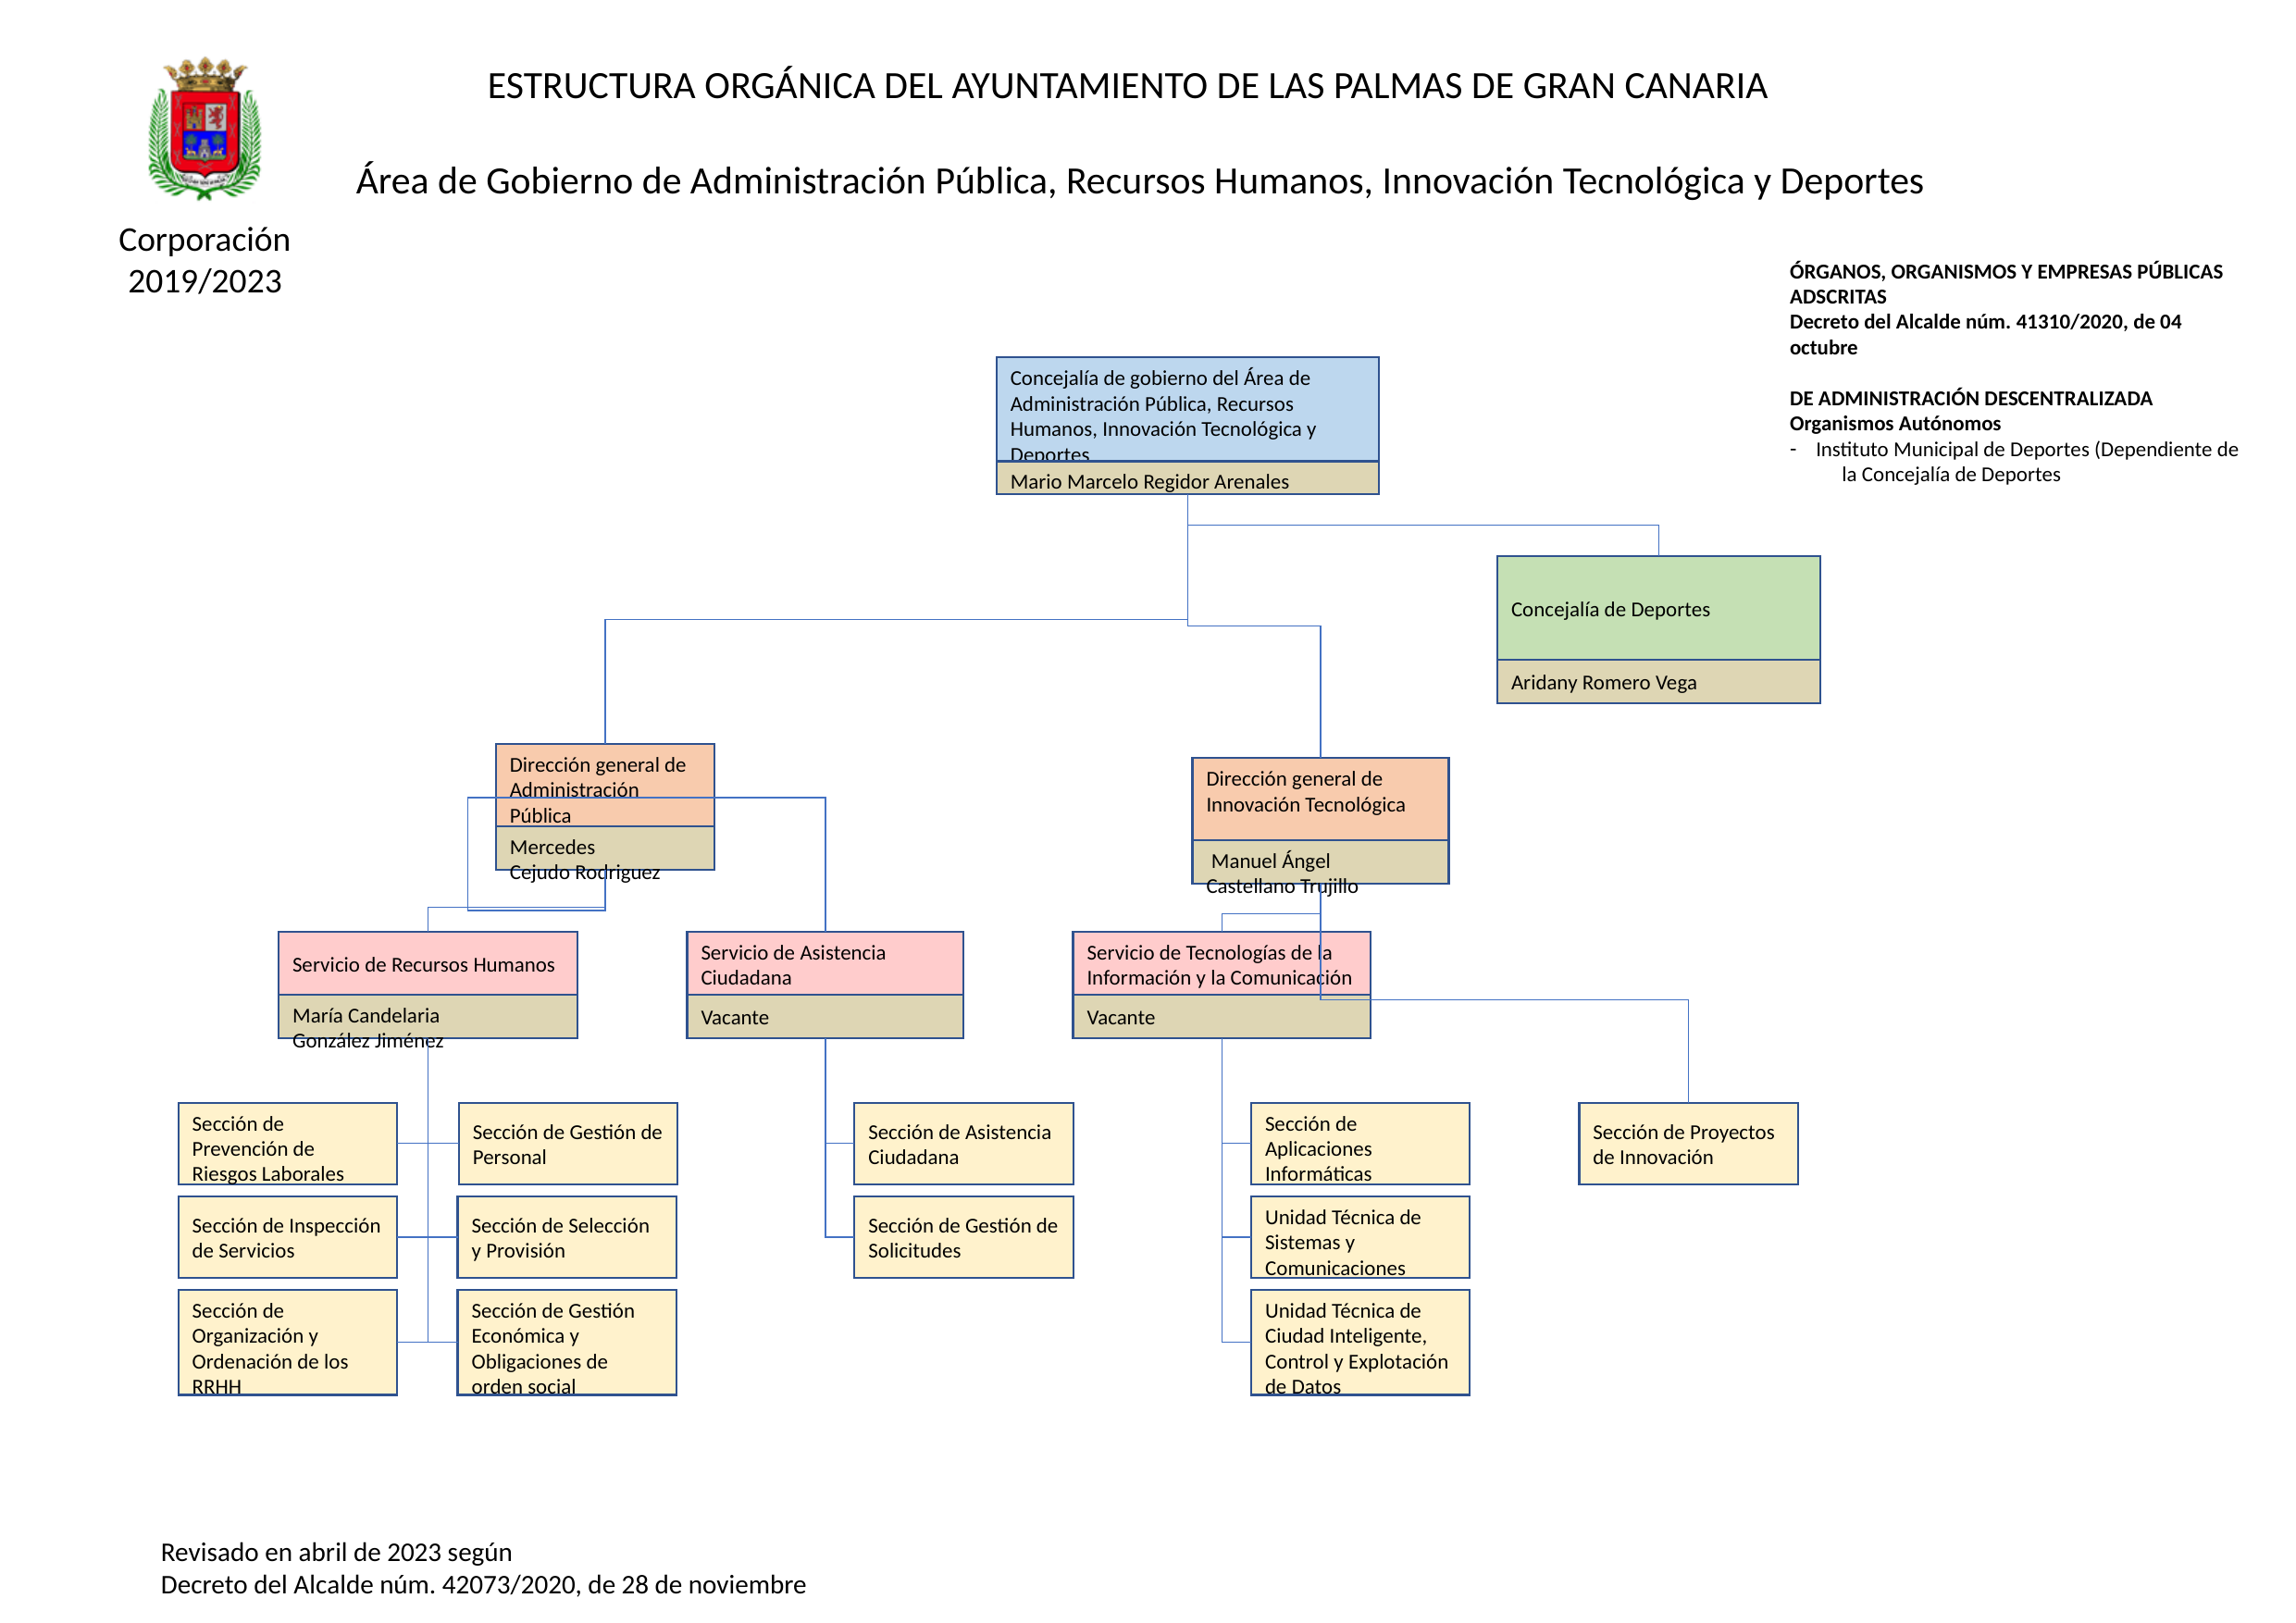

ESTRUCTURA ORGÁNICA DEL AYUNTAMIENTO DE LAS PALMAS DE GRAN CANARIA
Área de Gobierno de Administración Pública, Recursos Humanos, Innovación Tecnológica y Deportes
Corporación
2019/2023
ÓRGANOS, ORGANISMOS Y EMPRESAS PÚBLICAS ADSCRITAS
Decreto del Alcalde núm. 41310/2020, de 04 octubre
DE ADMINISTRACIÓN DESCENTRALIZADA
Organismos Autónomos
Instituto Municipal de Deportes (Dependiente de la Concejalía de Deportes
Concejalía de gobierno del Área de Urbanismo, Edificación y Sostenibilidad Ambiental
Javier Erasmo Doreste Zamora
Concejalía de gobierno del Área de Administración Pública, Recursos Humanos, Innovación Tecnológica y Deportes
Mario Marcelo Regidor Arenales
Concejalía de Deportes
Aridany Romero Vega
Dirección general de Administración Pública
Mercedes
Cejudo Rodriguez
Dirección general de Innovación Tecnológica
 Manuel Ángel
Castellano Trujillo
Servicio de Recursos Humanos
María Candelaria
González Jiménez
Servicio de Asistencia Ciudadana
Vacante
Servicio de Tecnologías de la Información y la Comunicación
Vacante
Sección de Prevención de Riesgos Laborales
Sección de Gestión de Personal
Sección de Asistencia Ciudadana
Sección de Aplicaciones Informáticas
Sección de Proyectos de Innovación
Sección de Inspección de Servicios
Sección de Selección y Provisión
Sección de Gestión de Solicitudes
Unidad Técnica de Sistemas y Comunicaciones
Sección de Organización y Ordenación de los RRHH
Sección de Gestión Económica y Obligaciones de orden social
Unidad Técnica de Ciudad Inteligente, Control y Explotación de Datos
Revisado en abril de 2023 según
Decreto del Alcalde núm. 42073/2020, de 28 de noviembre